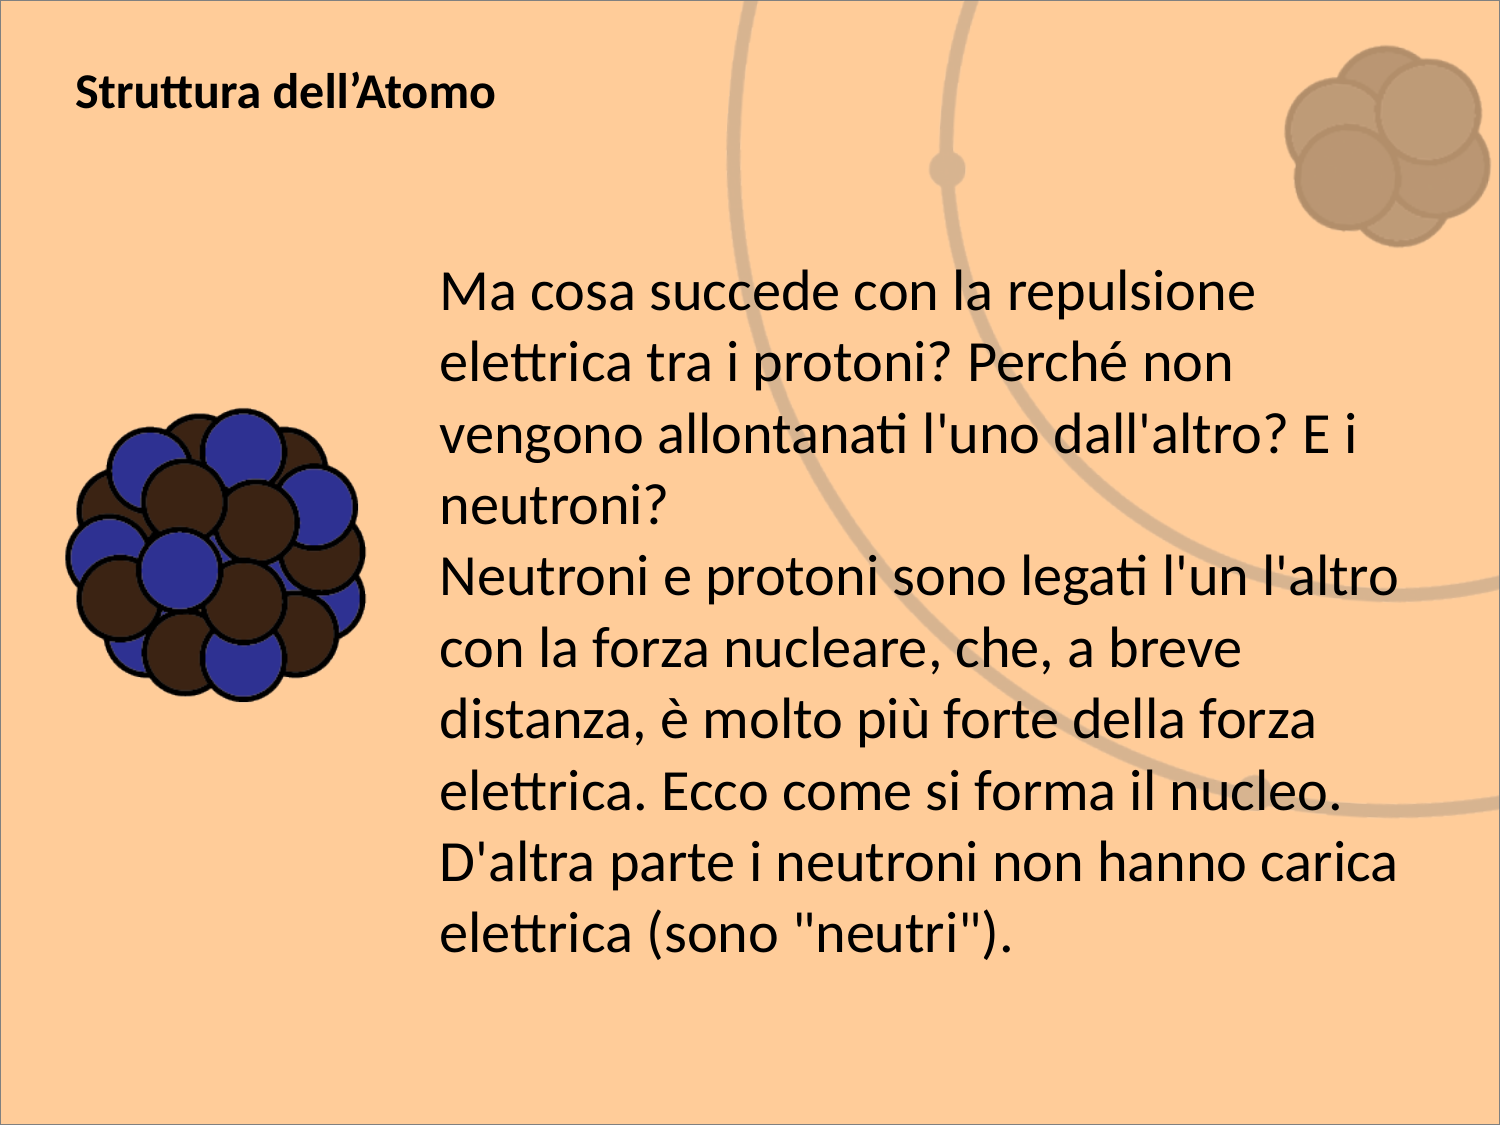

# Struttura dell’Atomo
Ma cosa succede con la repulsione elettrica tra i protoni? Perché non vengono allontanati l'uno dall'altro? E i neutroni?
Neutroni e protoni sono legati l'un l'altro con la forza nucleare, che, a breve distanza, è molto più forte della forza elettrica. Ecco come si forma il nucleo.
D'altra parte i neutroni non hanno carica elettrica (sono "neutri").